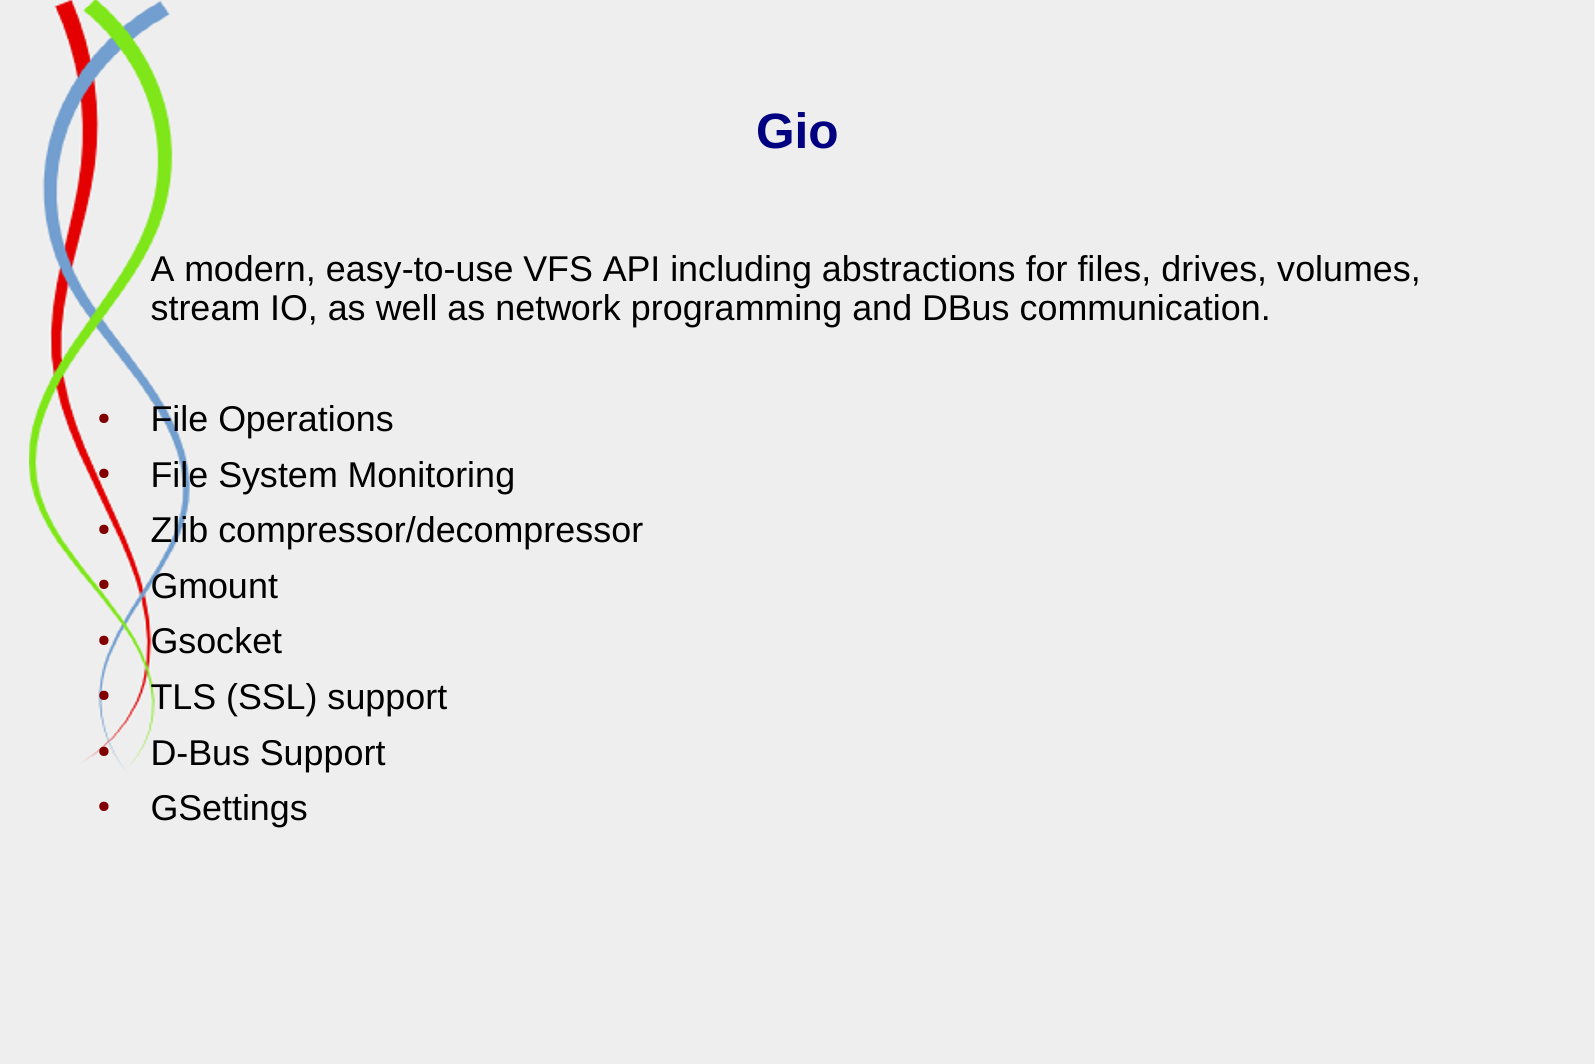

# Gio
A modern, easy-to-use VFS API including abstractions for files, drives, volumes, stream IO, as well as network programming and DBus communication.
File Operations
File System Monitoring
Zlib compressor/decompressor
Gmount
Gsocket
TLS (SSL) support
D-Bus Support
GSettings